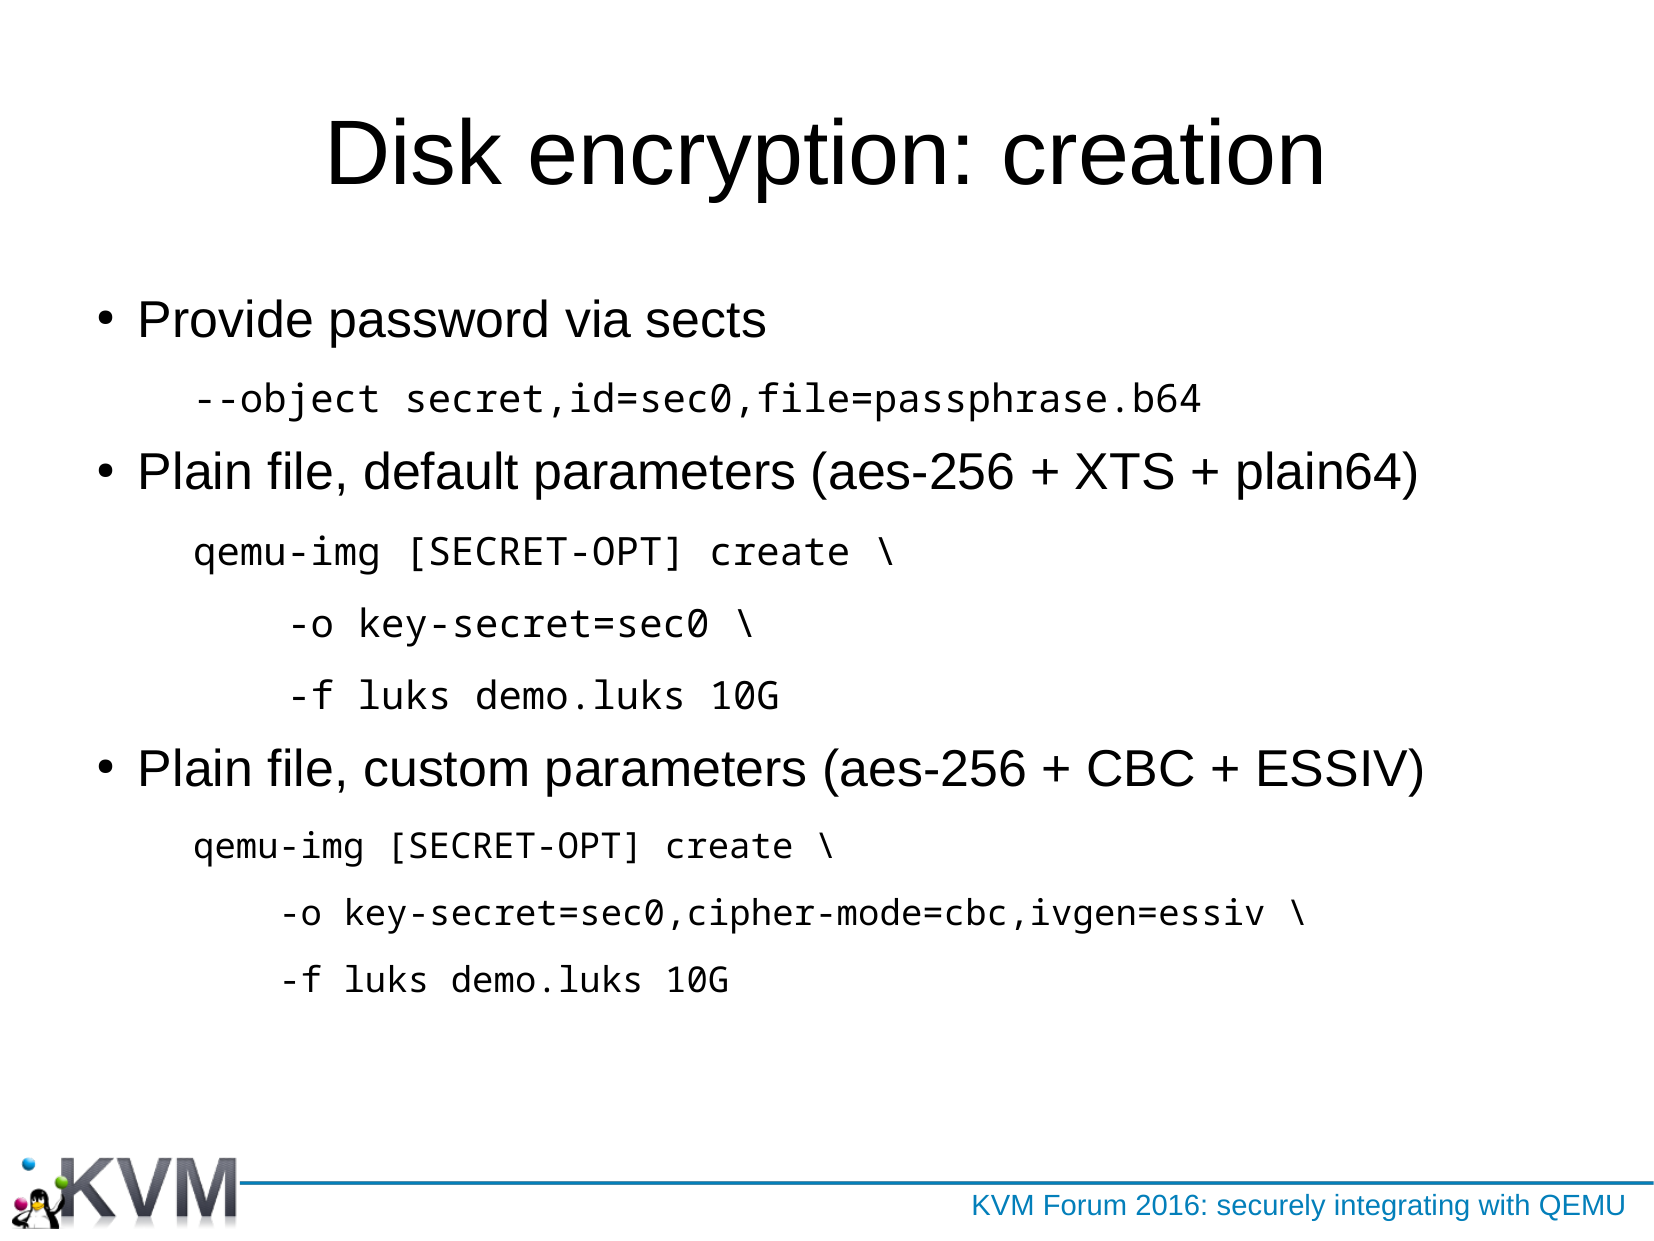

# Disk encryption: creation
Provide password via sects
--object secret,id=sec0,file=passphrase.b64
Plain file, default parameters (aes-256 + XTS + plain64)
qemu-img [SECRET-OPT] create \
 -o key-secret=sec0 \
 -f luks demo.luks 10G
Plain file, custom parameters (aes-256 + CBC + ESSIV)
qemu-img [SECRET-OPT] create \
 -o key-secret=sec0,cipher-mode=cbc,ivgen=essiv \
 -f luks demo.luks 10G